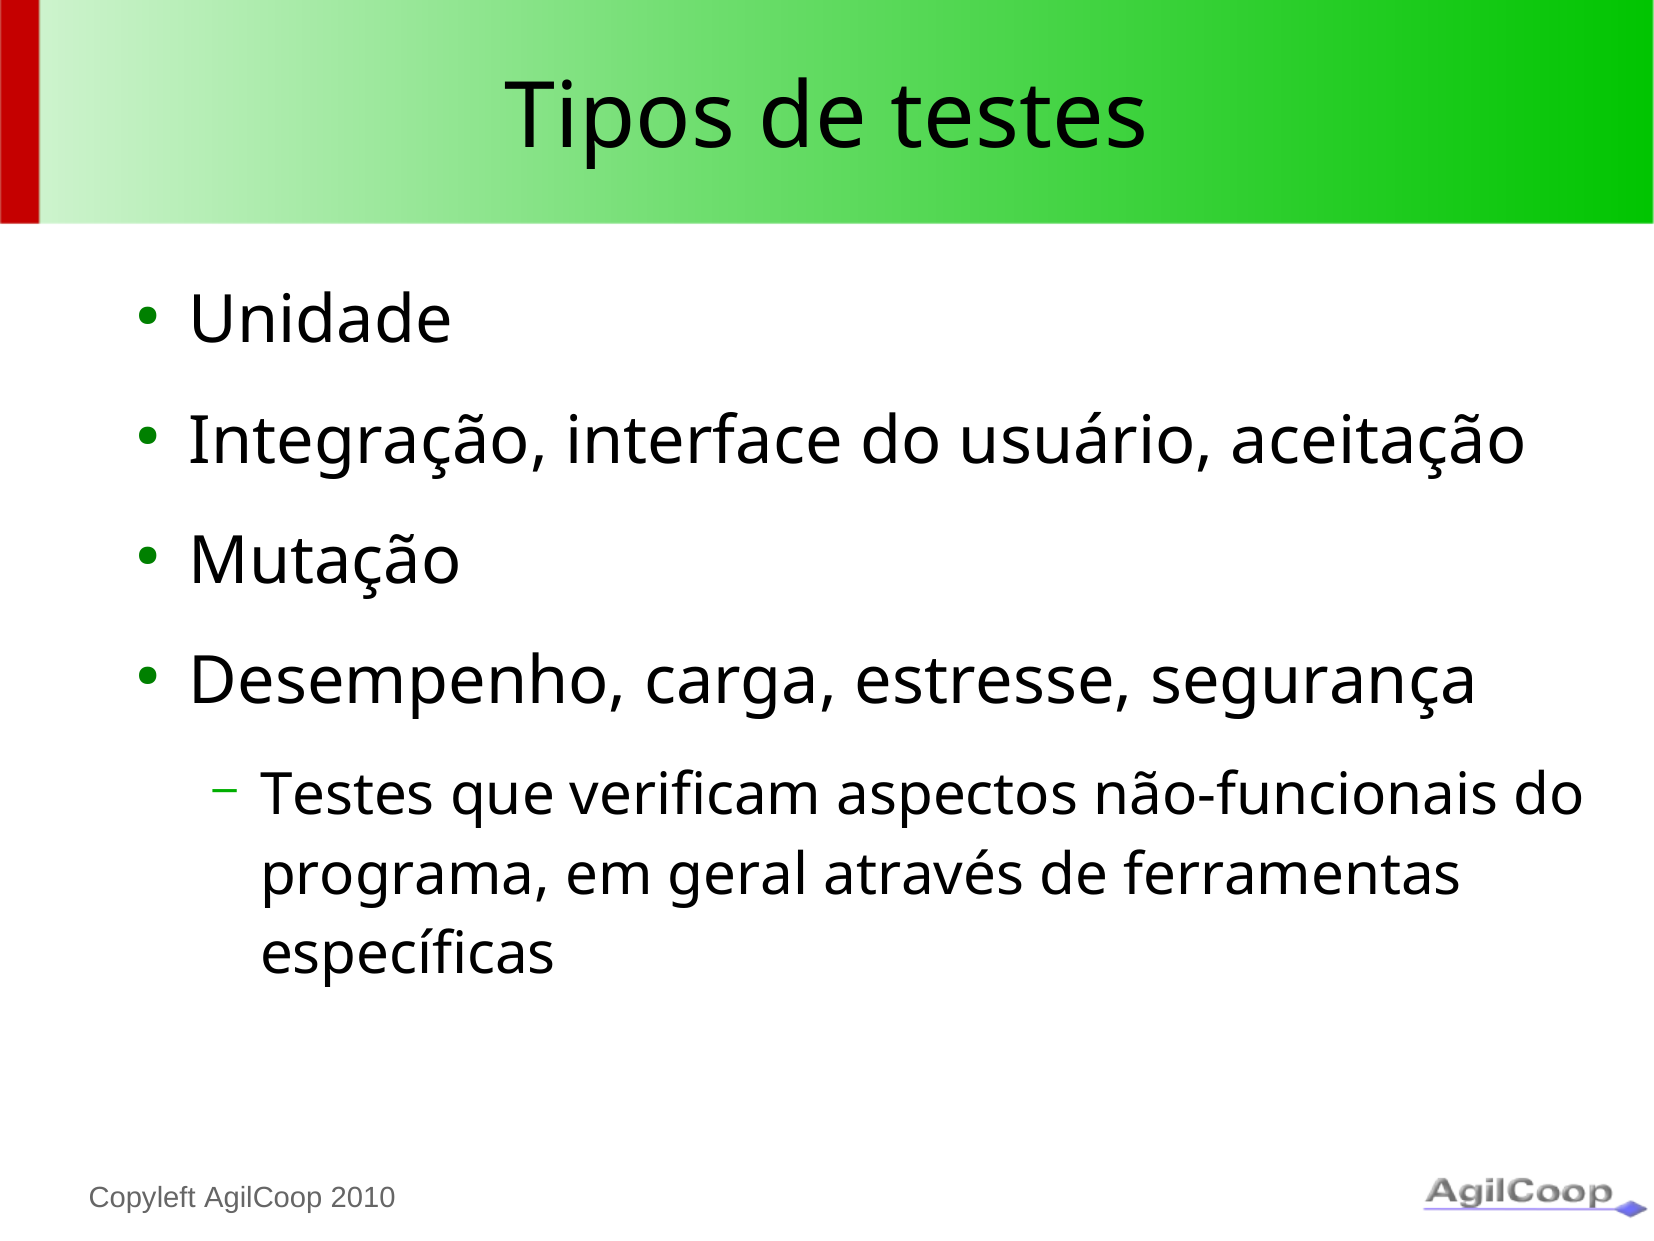

# Tipos de testes
Unidade
Integração, interface do usuário, aceitação
Mutação
Desempenho, carga, estresse, segurança
Testes que verificam aspectos não-funcionais do programa, em geral através de ferramentas específicas
Copyleft AgilCoop 2010